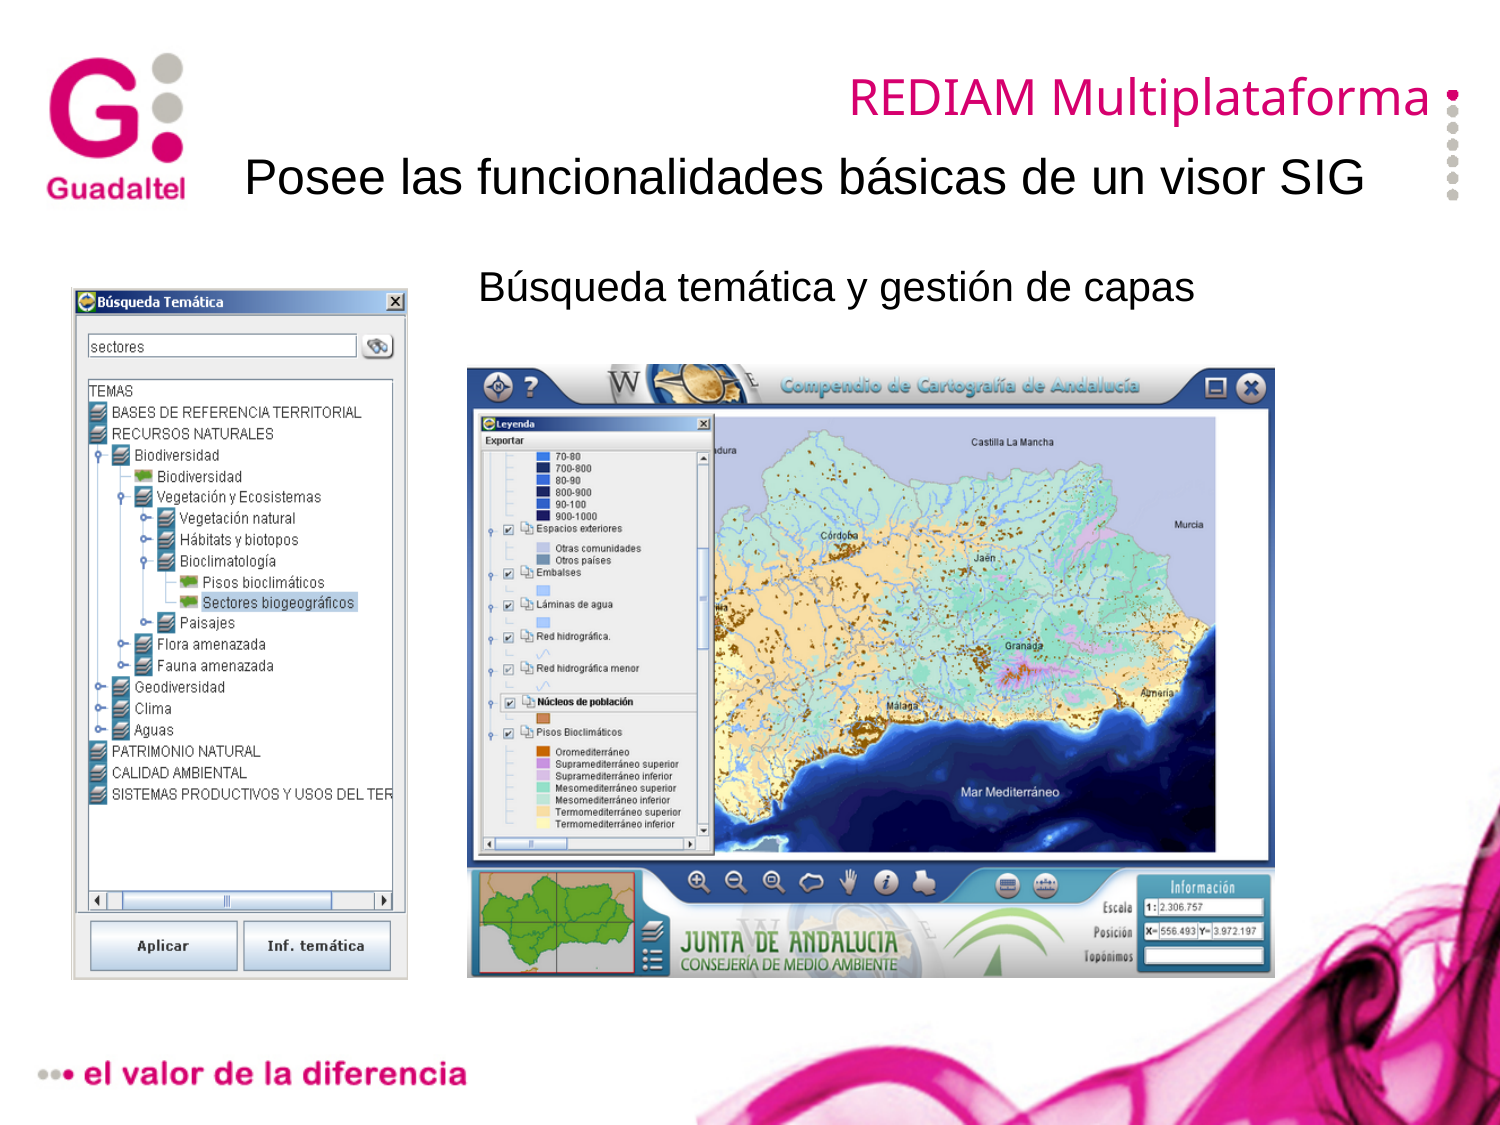

REDIAM Multiplataforma
Posee las funcionalidades básicas de un visor SIG
Búsqueda temática y gestión de capas